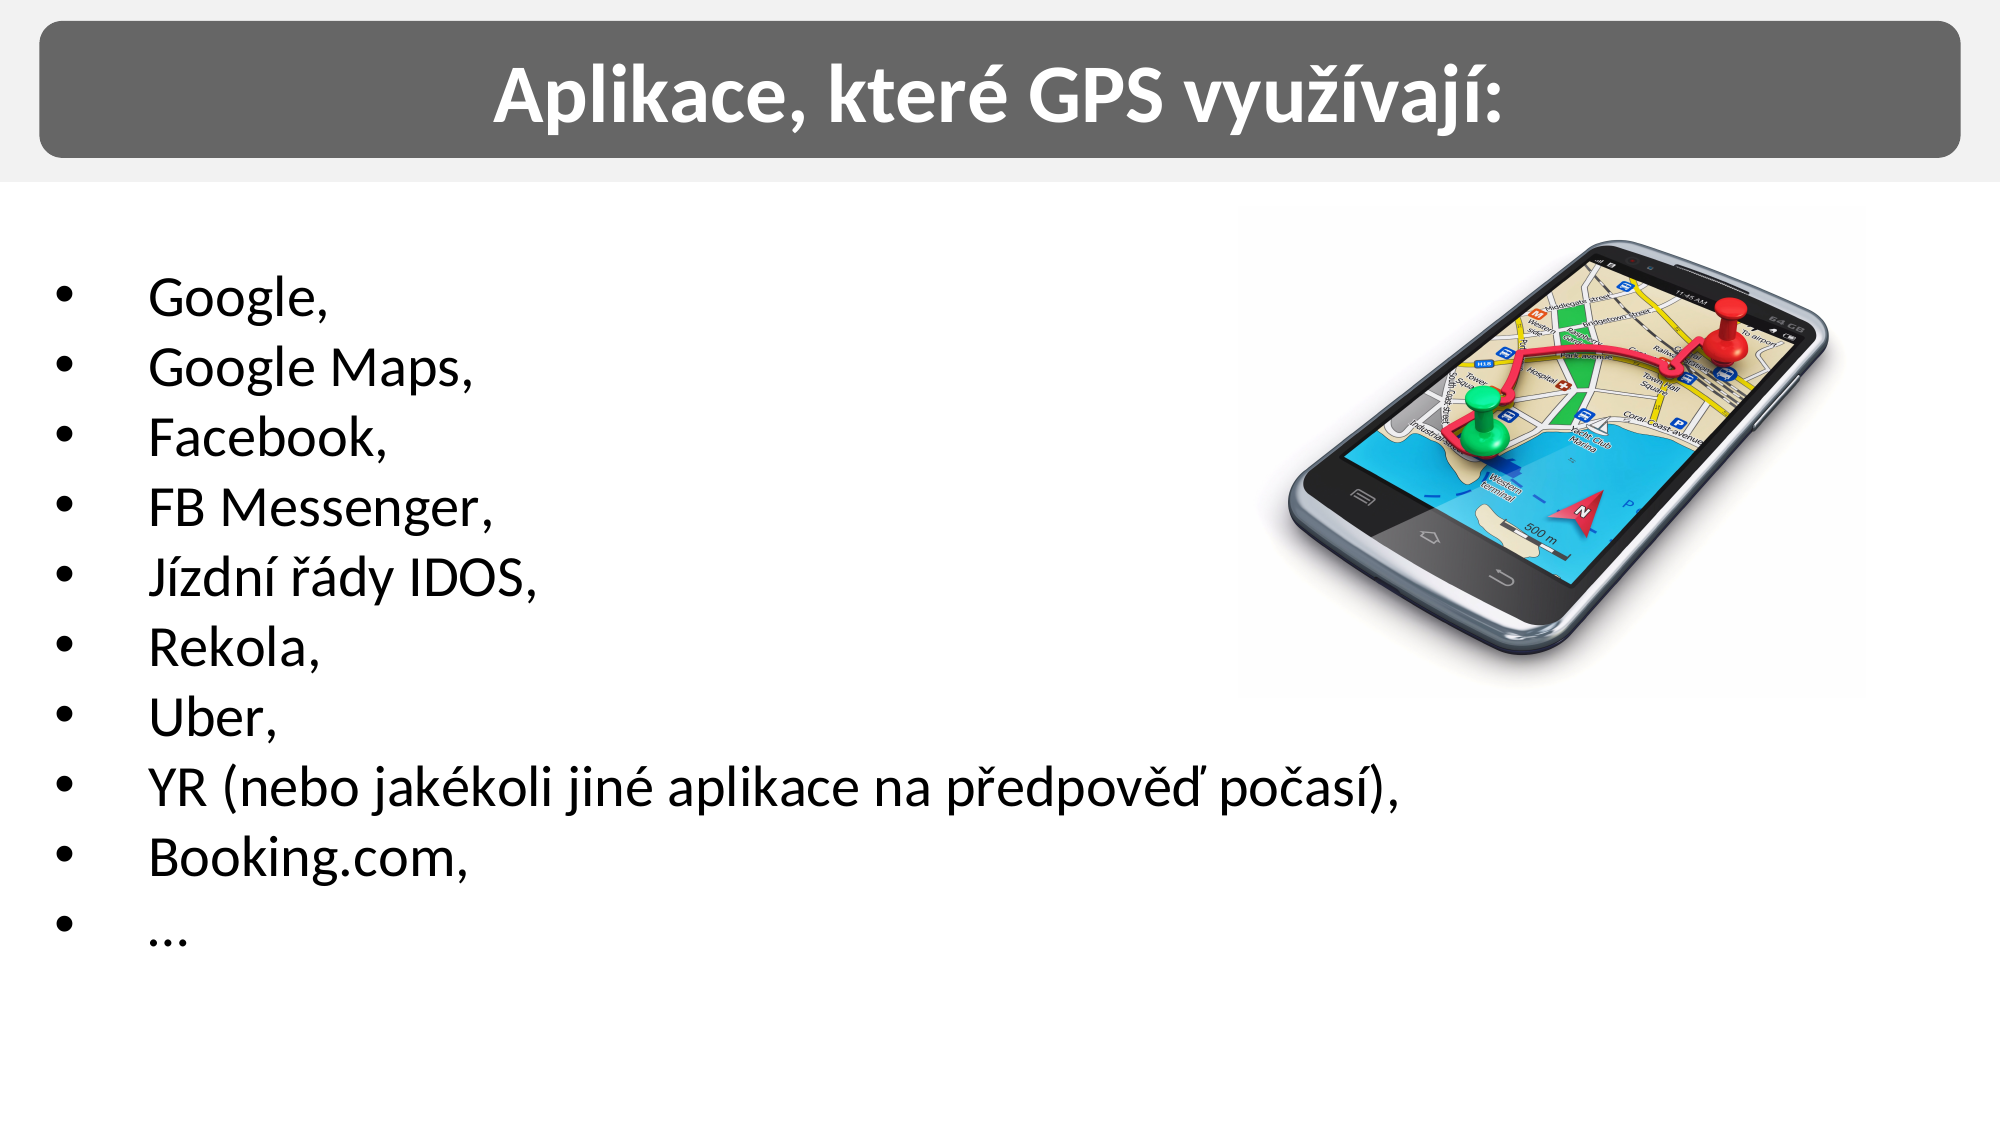

Aplikace, které GPS využívají:
Google,
Google Maps,
Facebook,
FB Messenger,
Jízdní řády IDOS,
Rekola,
Uber,
YR (nebo jakékoli jiné aplikace na předpověď počasí),
Booking.com,
…